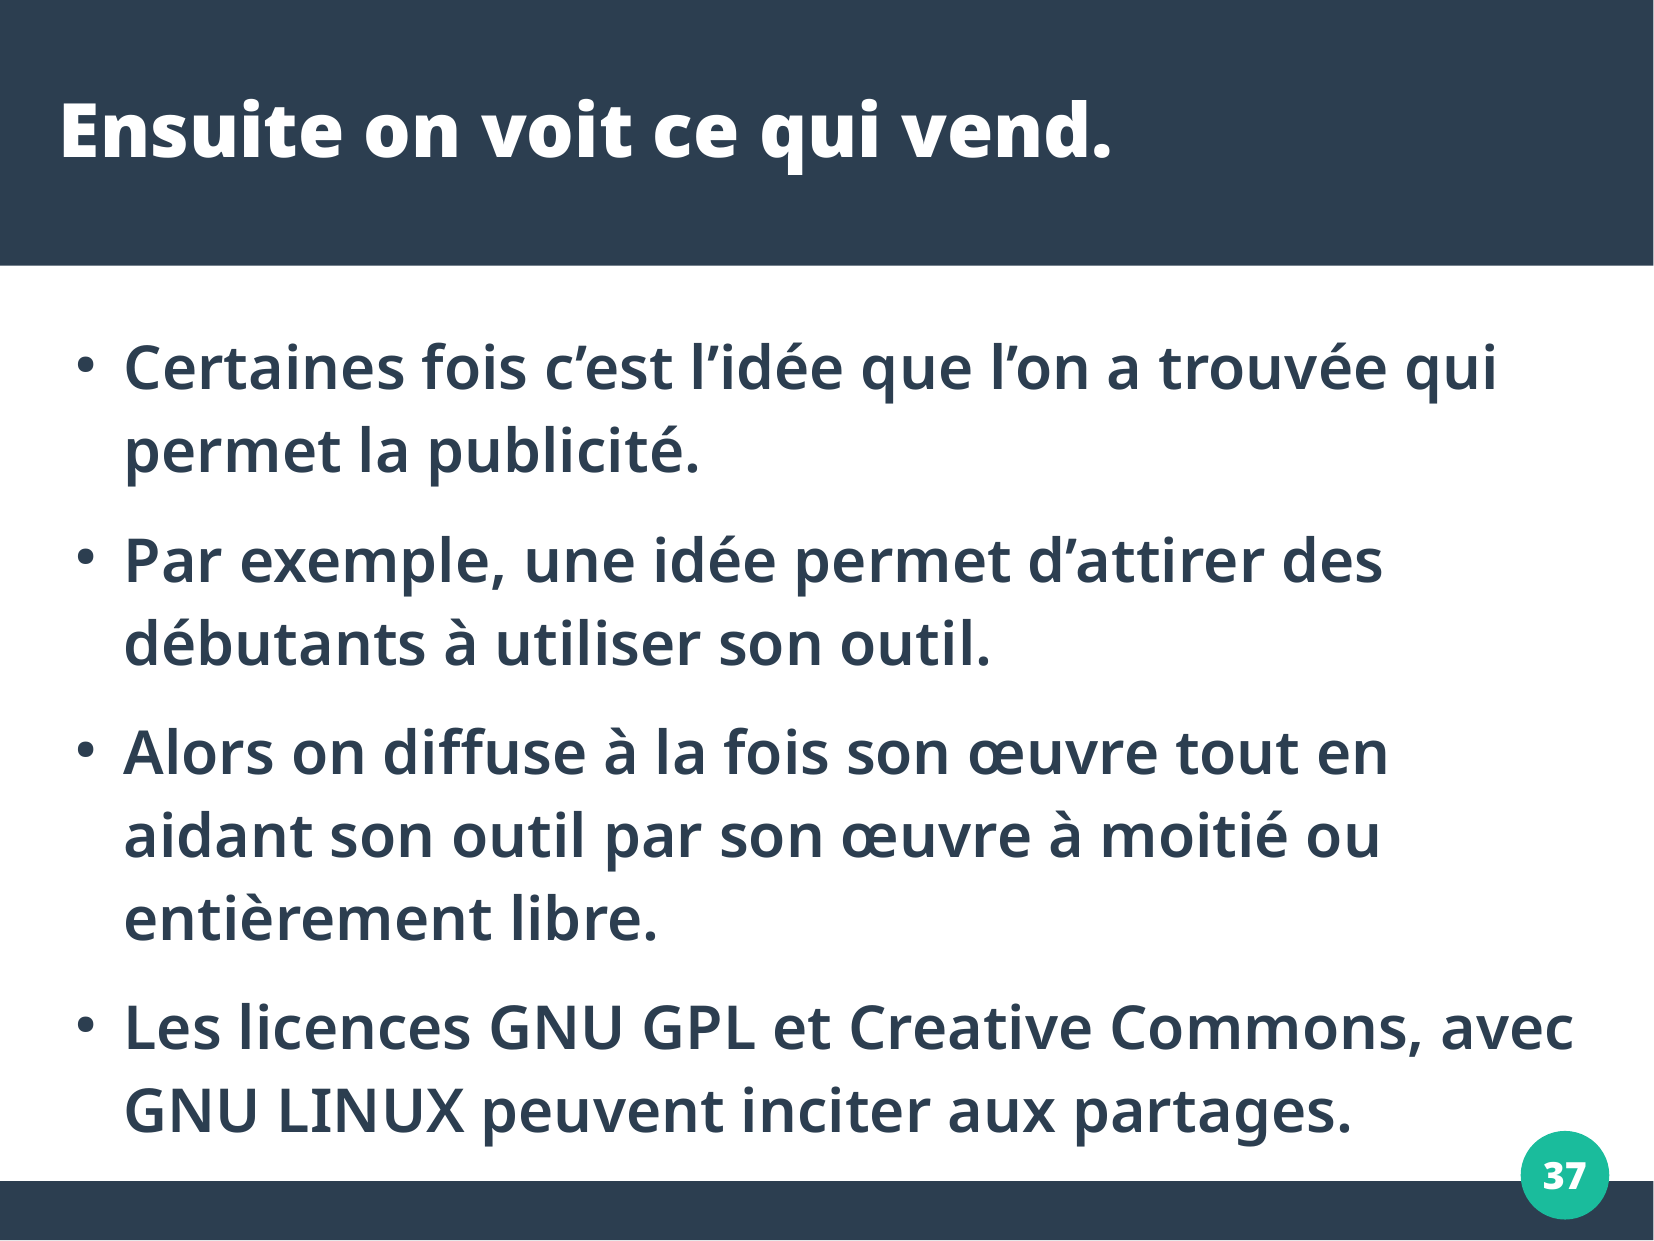

# Ensuite on voit ce qui vend.
Certaines fois c’est l’idée que l’on a trouvée qui permet la publicité.
Par exemple, une idée permet d’attirer des débutants à utiliser son outil.
Alors on diffuse à la fois son œuvre tout en aidant son outil par son œuvre à moitié ou entièrement libre.
Les licences GNU GPL et Creative Commons, avec GNU LINUX peuvent inciter aux partages.
37